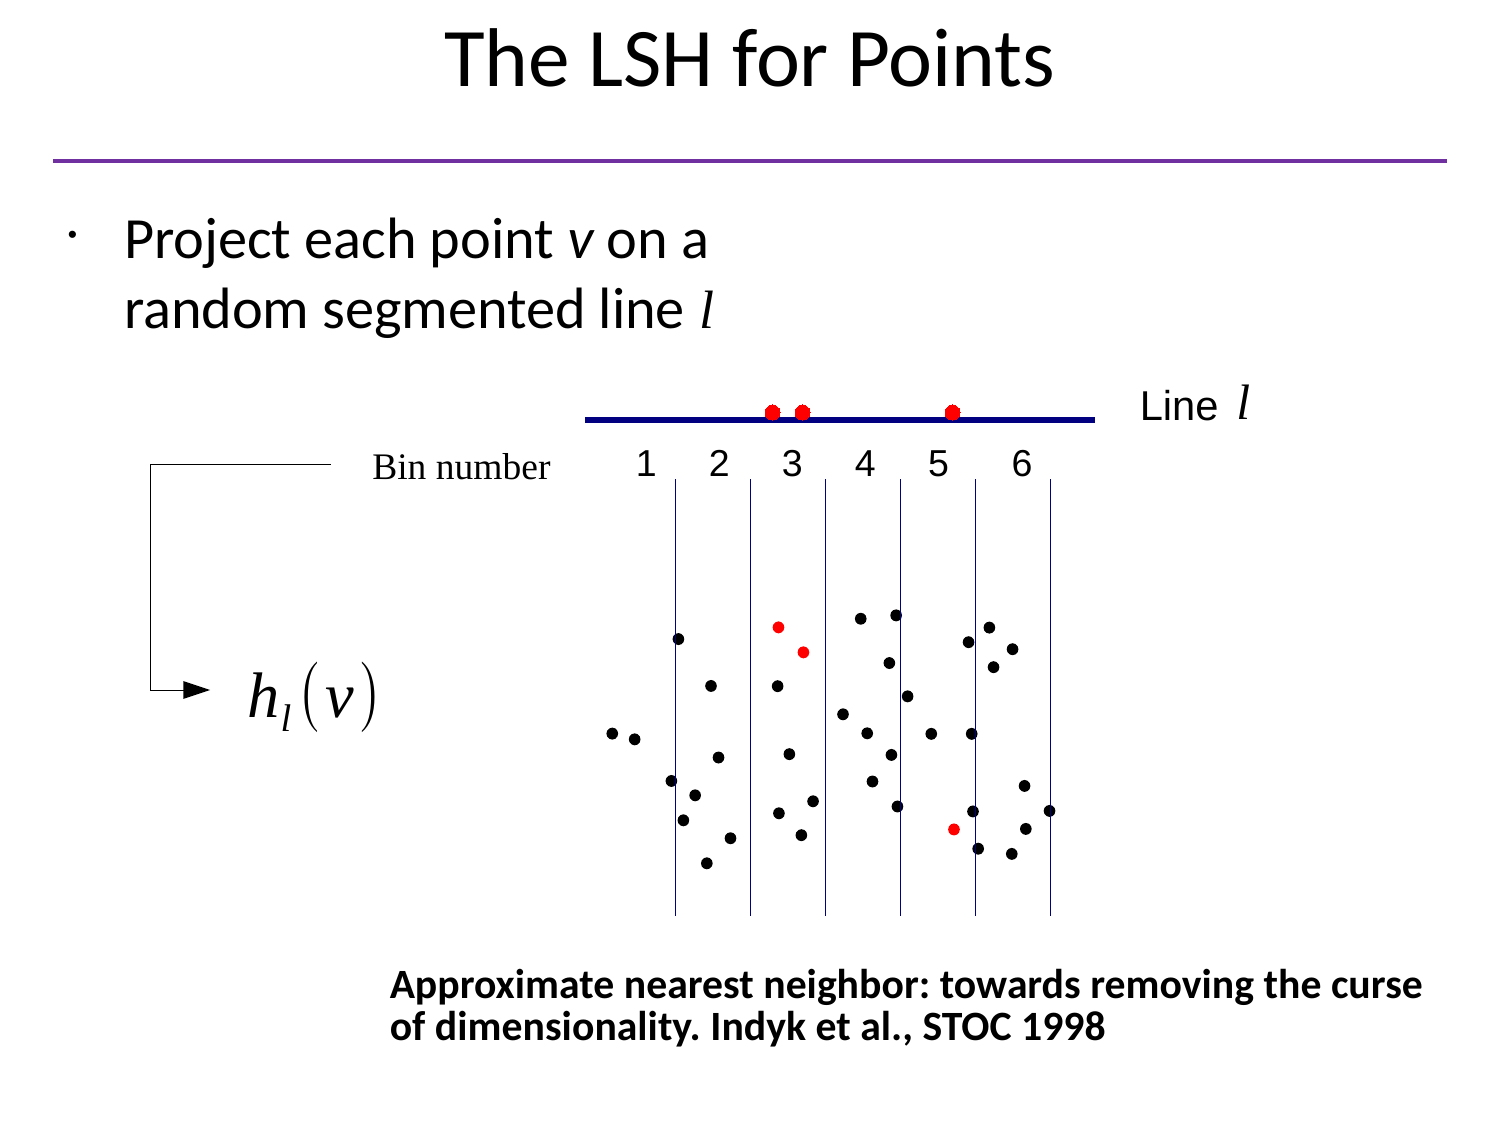

# The LSH for Points
Project each point v on a random segmented line
Line
Bin number
 1 2 3 4 5 6
Approximate nearest neighbor: towards removing the curse of dimensionality. Indyk et al., STOC 1998